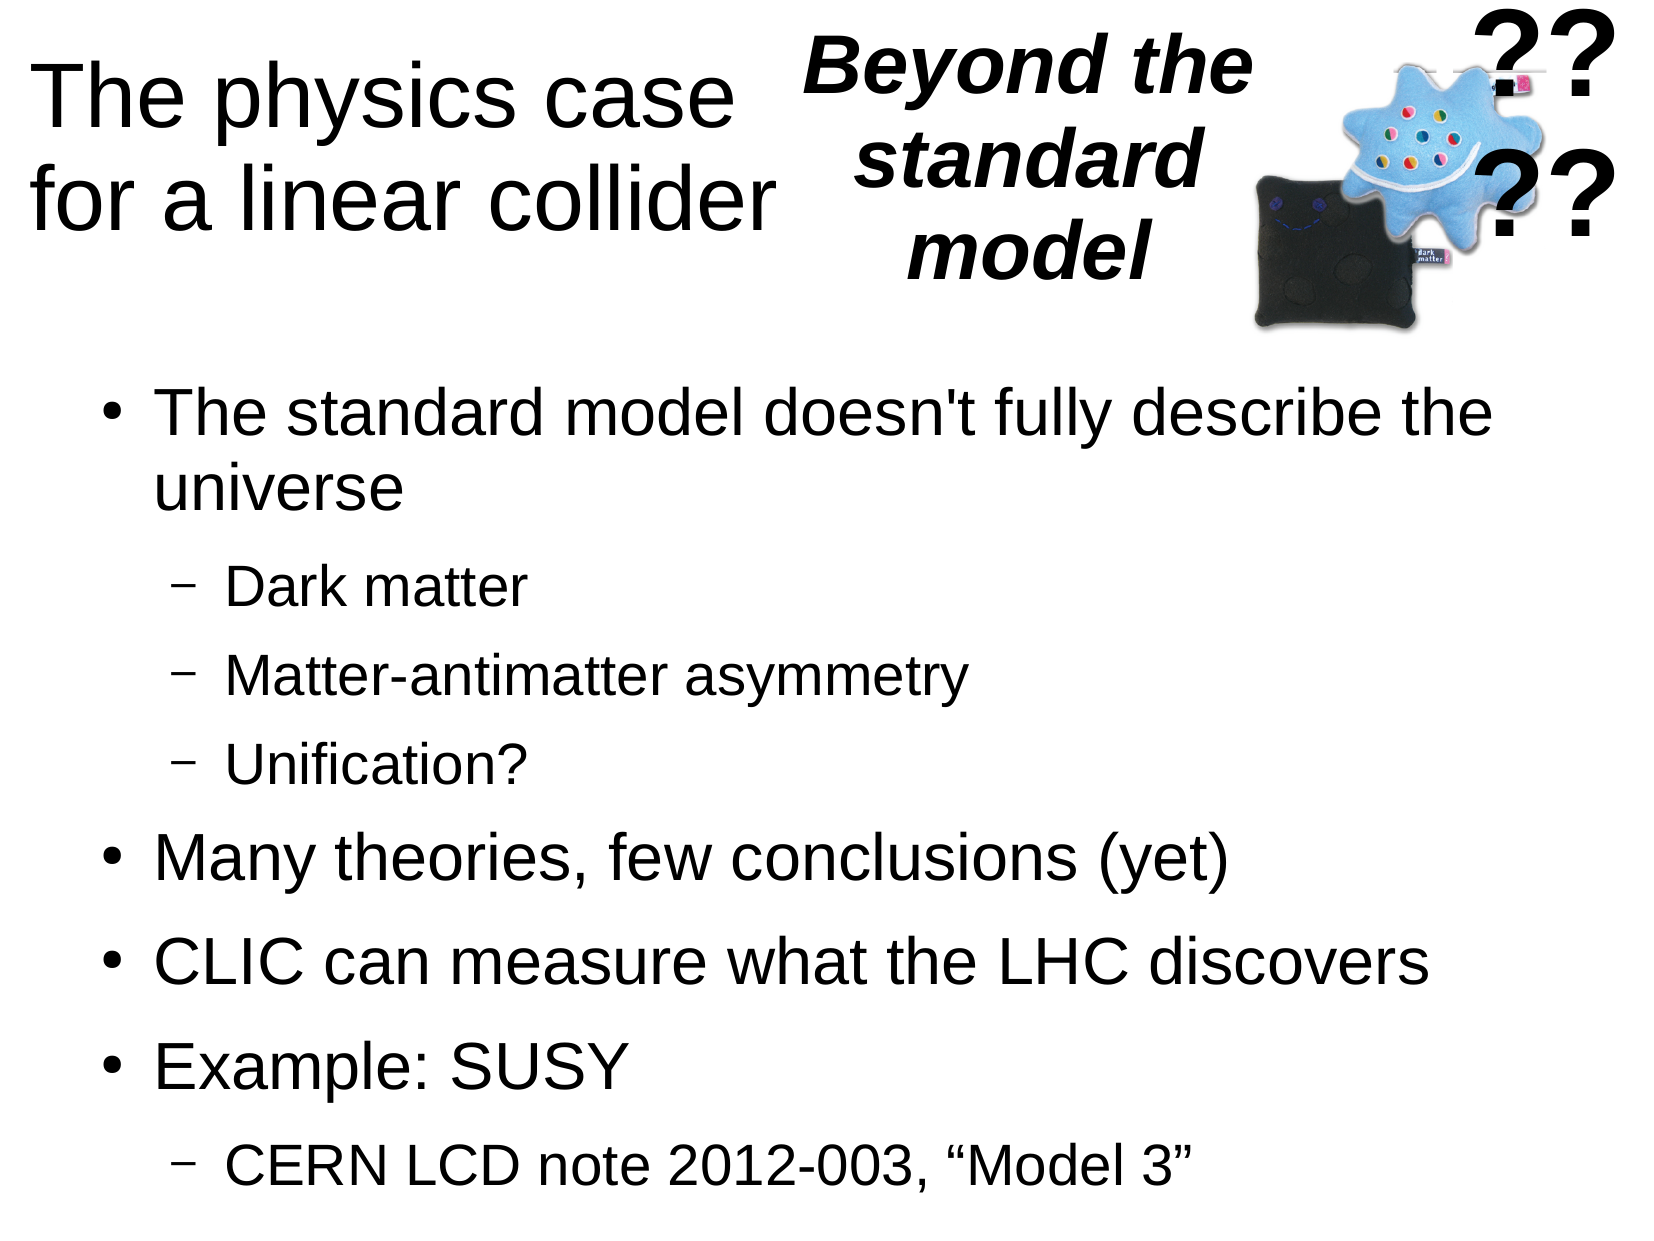

????
Beyond the standard model
# The physics case for a linear collider
The standard model doesn't fully describe the universe
Dark matter
Matter-antimatter asymmetry
Unification?
Many theories, few conclusions (yet)
CLIC can measure what the LHC discovers
Example: SUSY
CERN LCD note 2012-003, “Model 3”